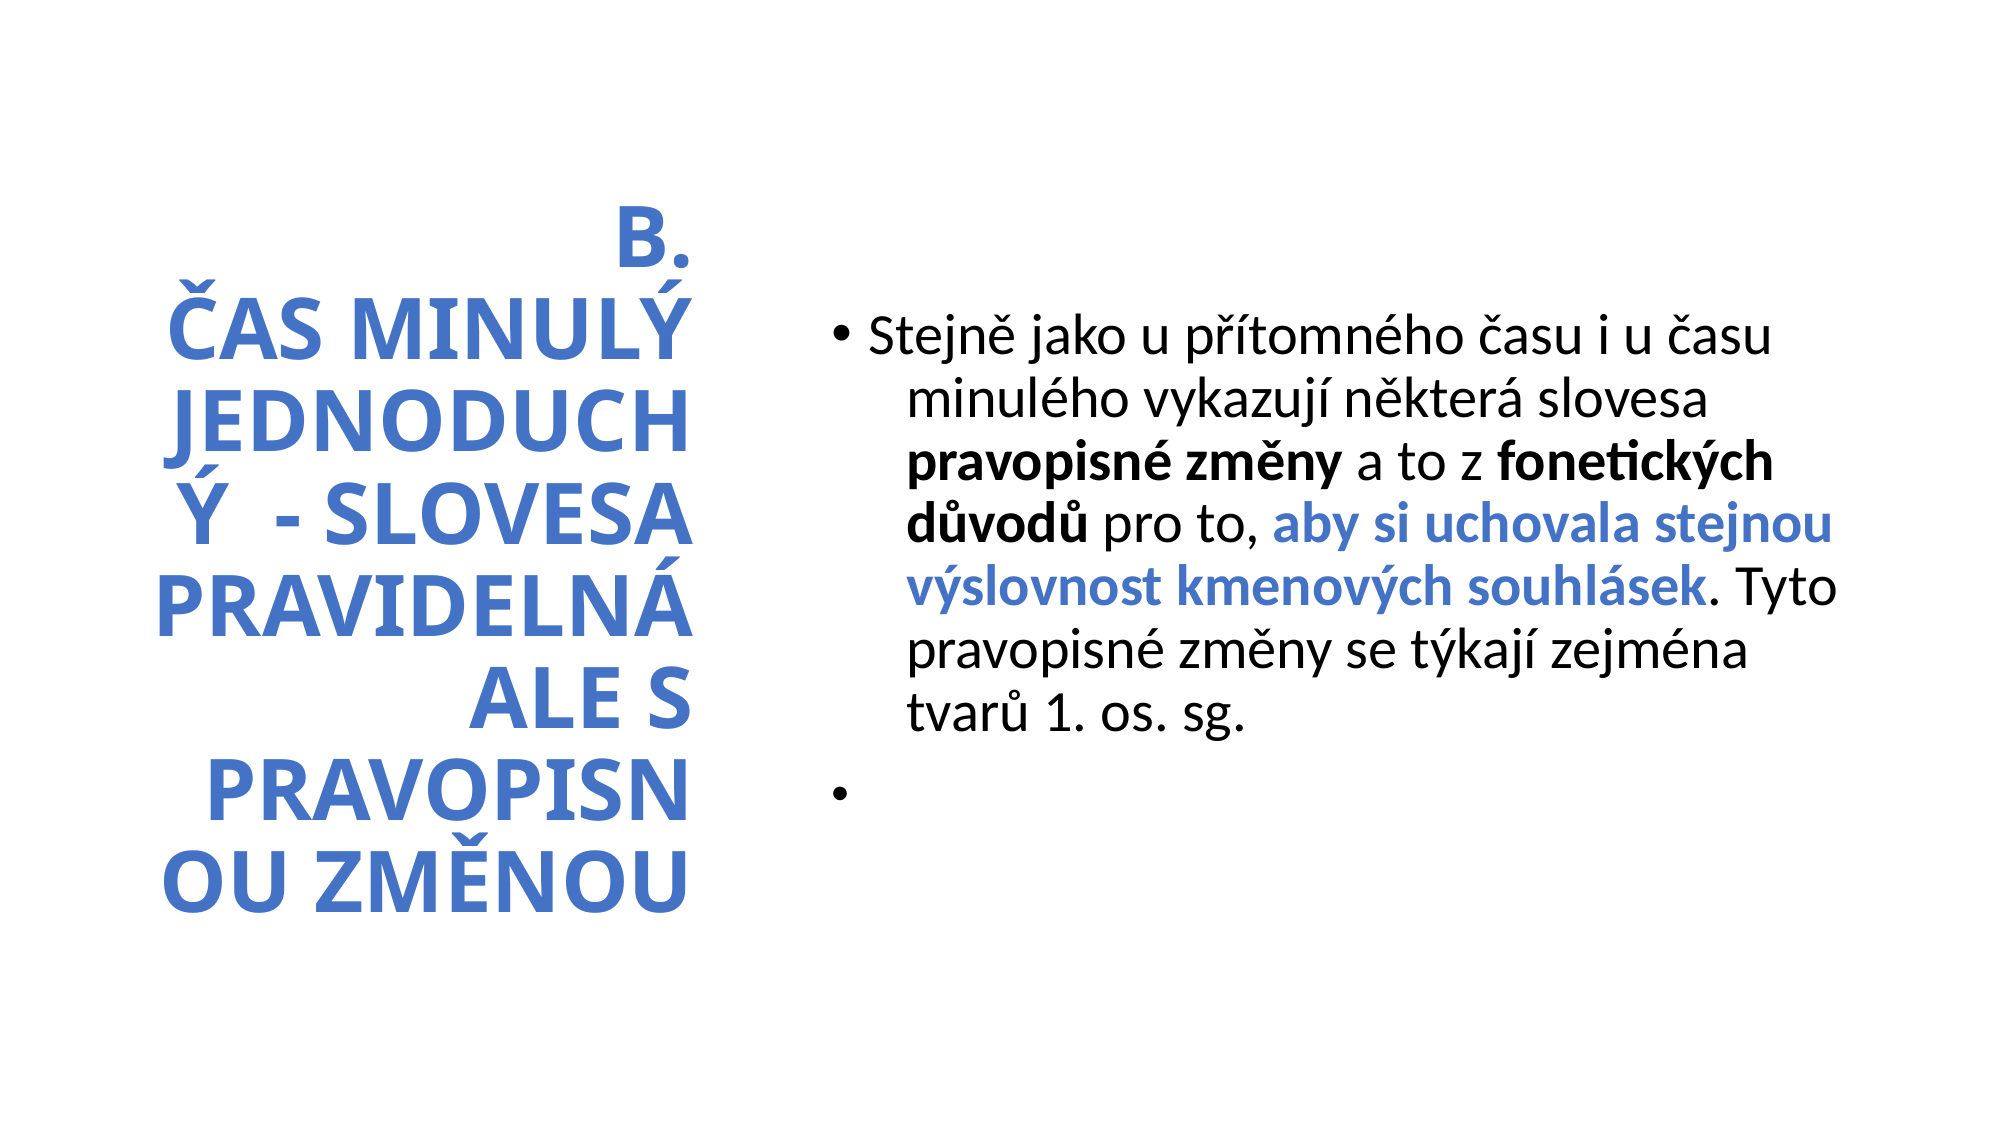

# B. ČAS MINULÝ JEDNODUCHÝ - SLOVESA PRAVIDELNÁ ALE S PRAVOPISNOU ZMĚNOU
Stejně jako u přítomného času i u času minulého vykazují některá slovesa pravopisné změny a to z fonetických důvodů pro to, aby si uchovala stejnou výslovnost kmenových souhlásek. Tyto pravopisné změny se týkají zejména tvarů 1. os. sg.